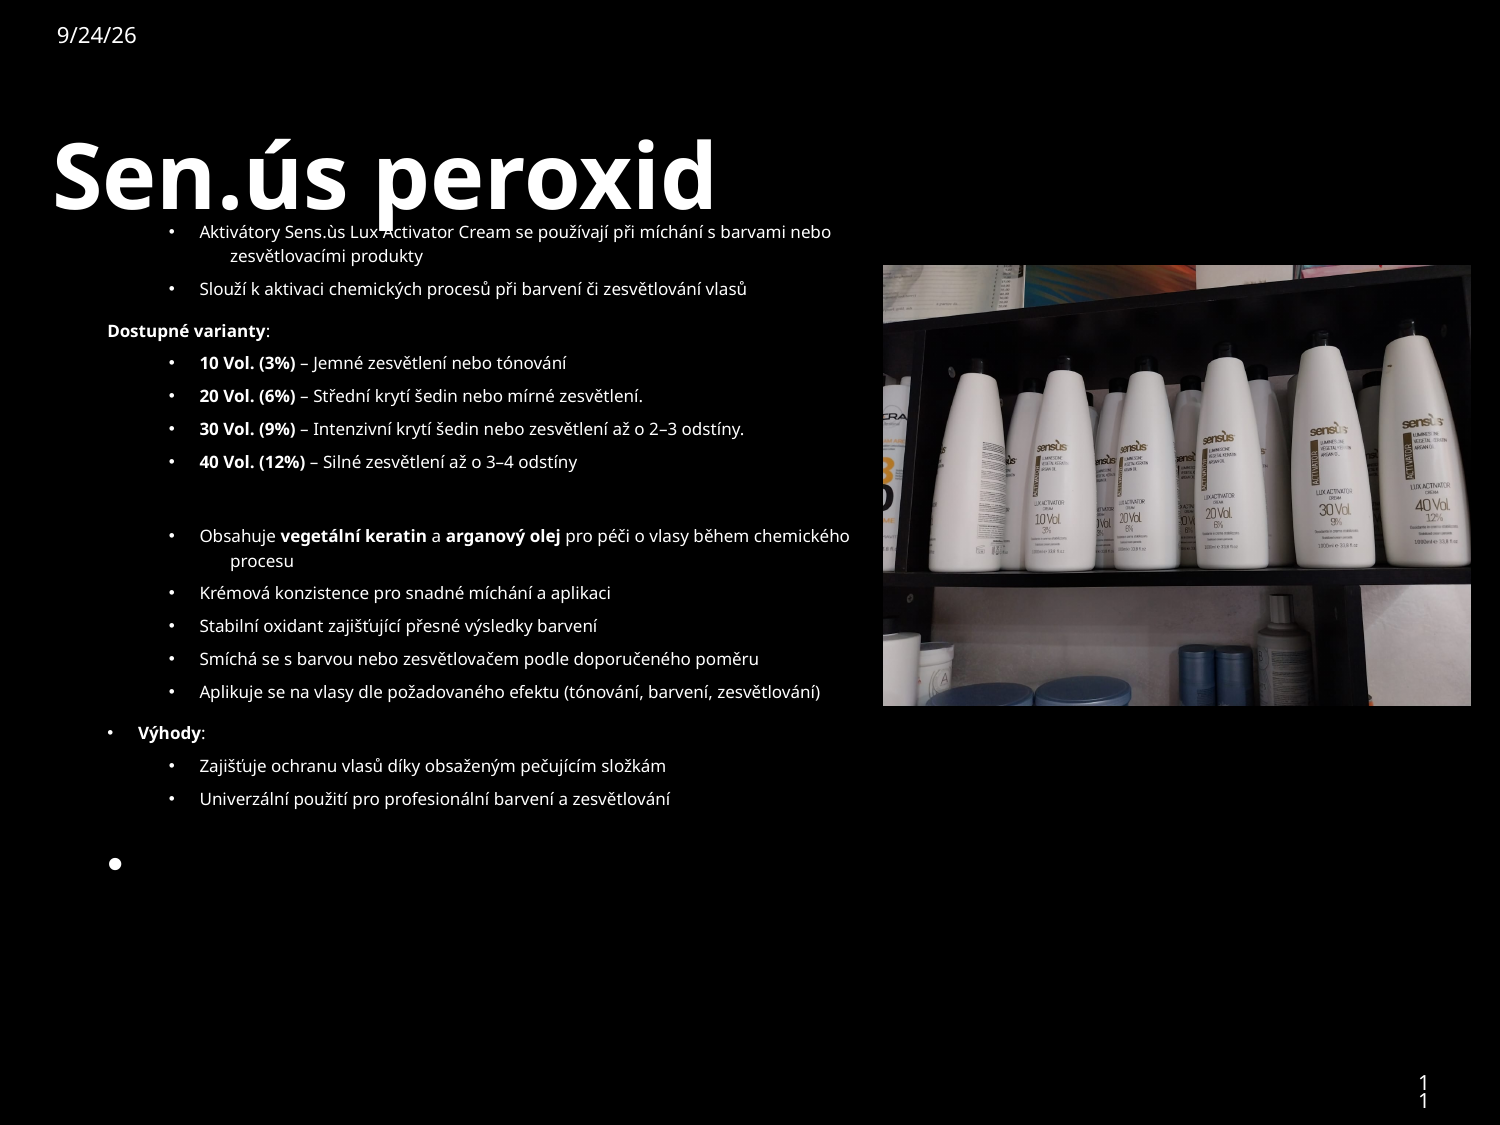

# Sen.ús peroxid
Aktivátory Sens.ùs Lux Activator Cream se používají při míchání s barvami nebo zesvětlovacími produkty
Slouží k aktivaci chemických procesů při barvení či zesvětlování vlasů
Dostupné varianty:
10 Vol. (3%) – Jemné zesvětlení nebo tónování
20 Vol. (6%) – Střední krytí šedin nebo mírné zesvětlení.
30 Vol. (9%) – Intenzivní krytí šedin nebo zesvětlení až o 2–3 odstíny.
40 Vol. (12%) – Silné zesvětlení až o 3–4 odstíny
Obsahuje vegetální keratin a arganový olej pro péči o vlasy během chemického procesu
Krémová konzistence pro snadné míchání a aplikaci
Stabilní oxidant zajišťující přesné výsledky barvení
Smíchá se s barvou nebo zesvětlovačem podle doporučeného poměru
Aplikuje se na vlasy dle požadovaného efektu (tónování, barvení, zesvětlování)
Výhody:
Zajišťuje ochranu vlasů díky obsaženým pečujícím složkám
Univerzální použití pro profesionální barvení a zesvětlování